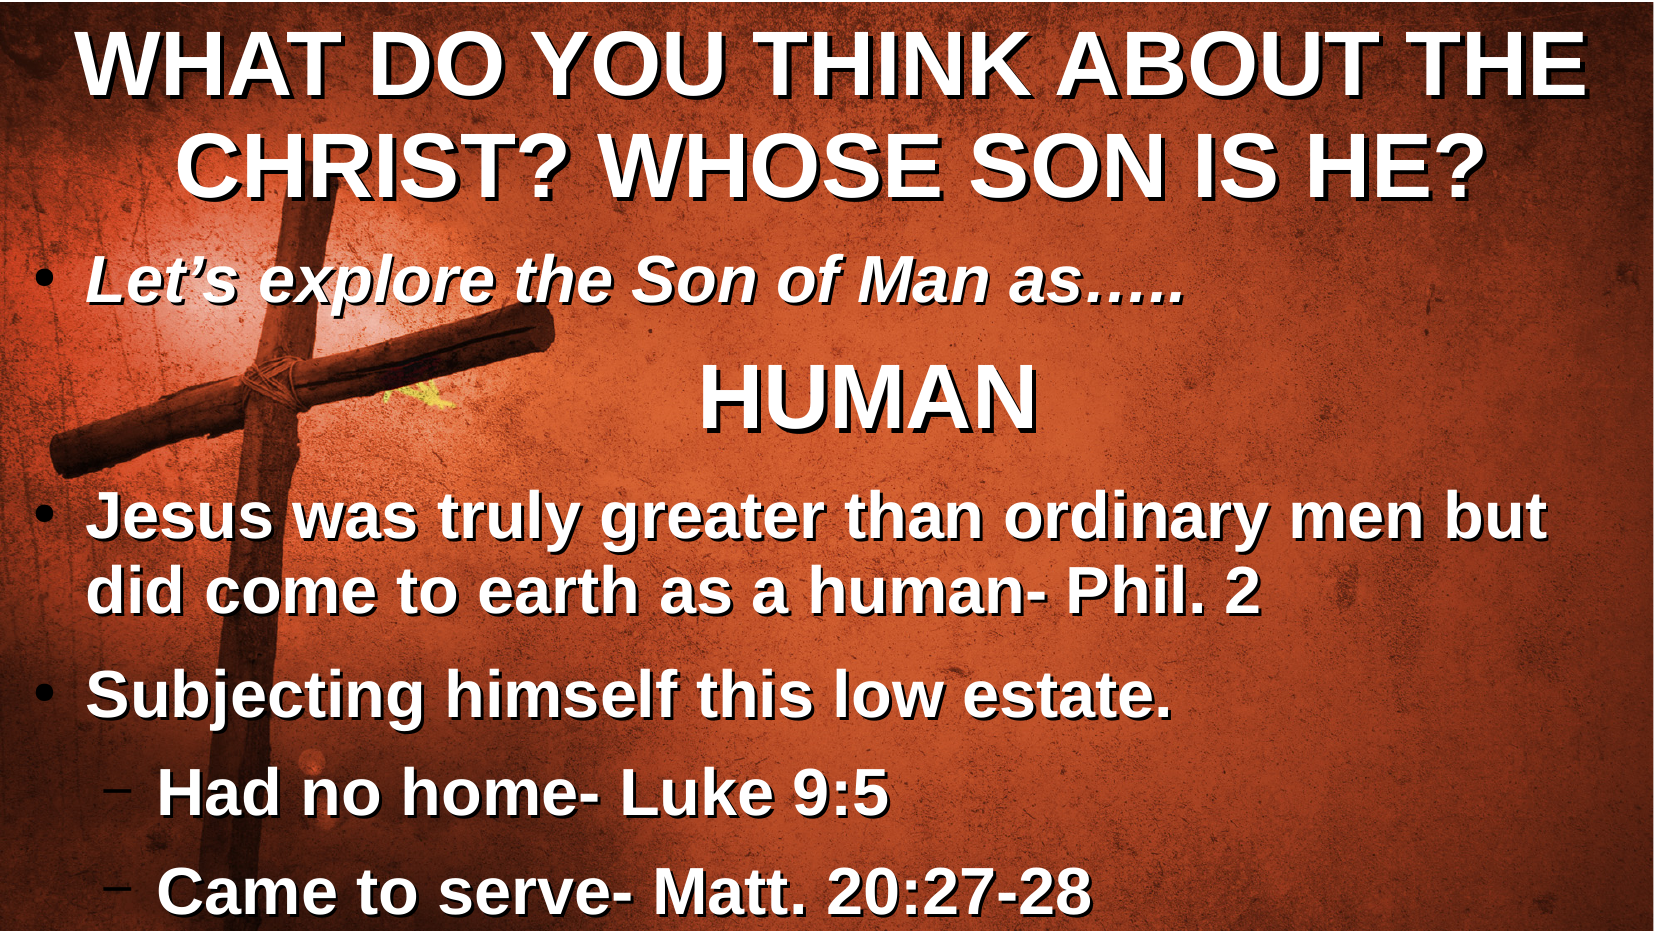

# WHAT DO YOU THINK ABOUT THE CHRIST? WHOSE SON IS HE?
Let’s explore the Son of Man as…..
HUMAN
Jesus was truly greater than ordinary men but did come to earth as a human- Phil. 2
Subjecting himself this low estate.
Had no home- Luke 9:5
Came to serve- Matt. 20:27-28